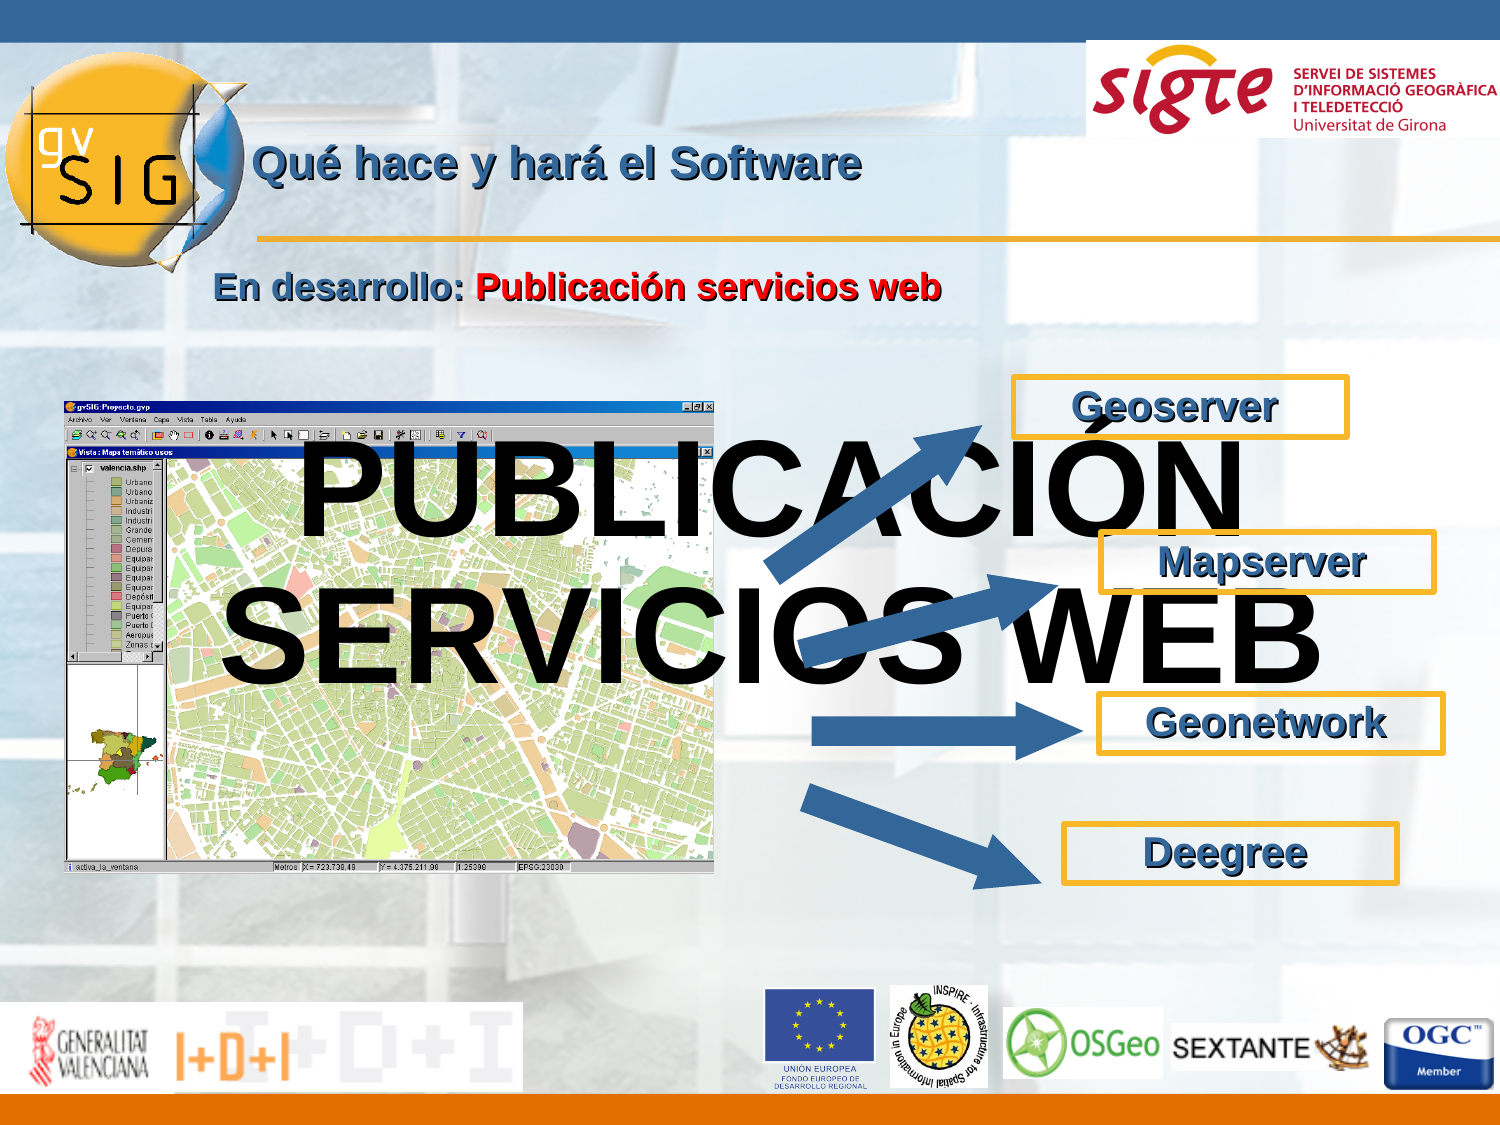

Qué hace y hará el Software
En desarrollo: Publicación servicios web
Geoserver
Mapserver
Geonetwork
Deegree
PUBLICACIÓN SERVICIOS WEB